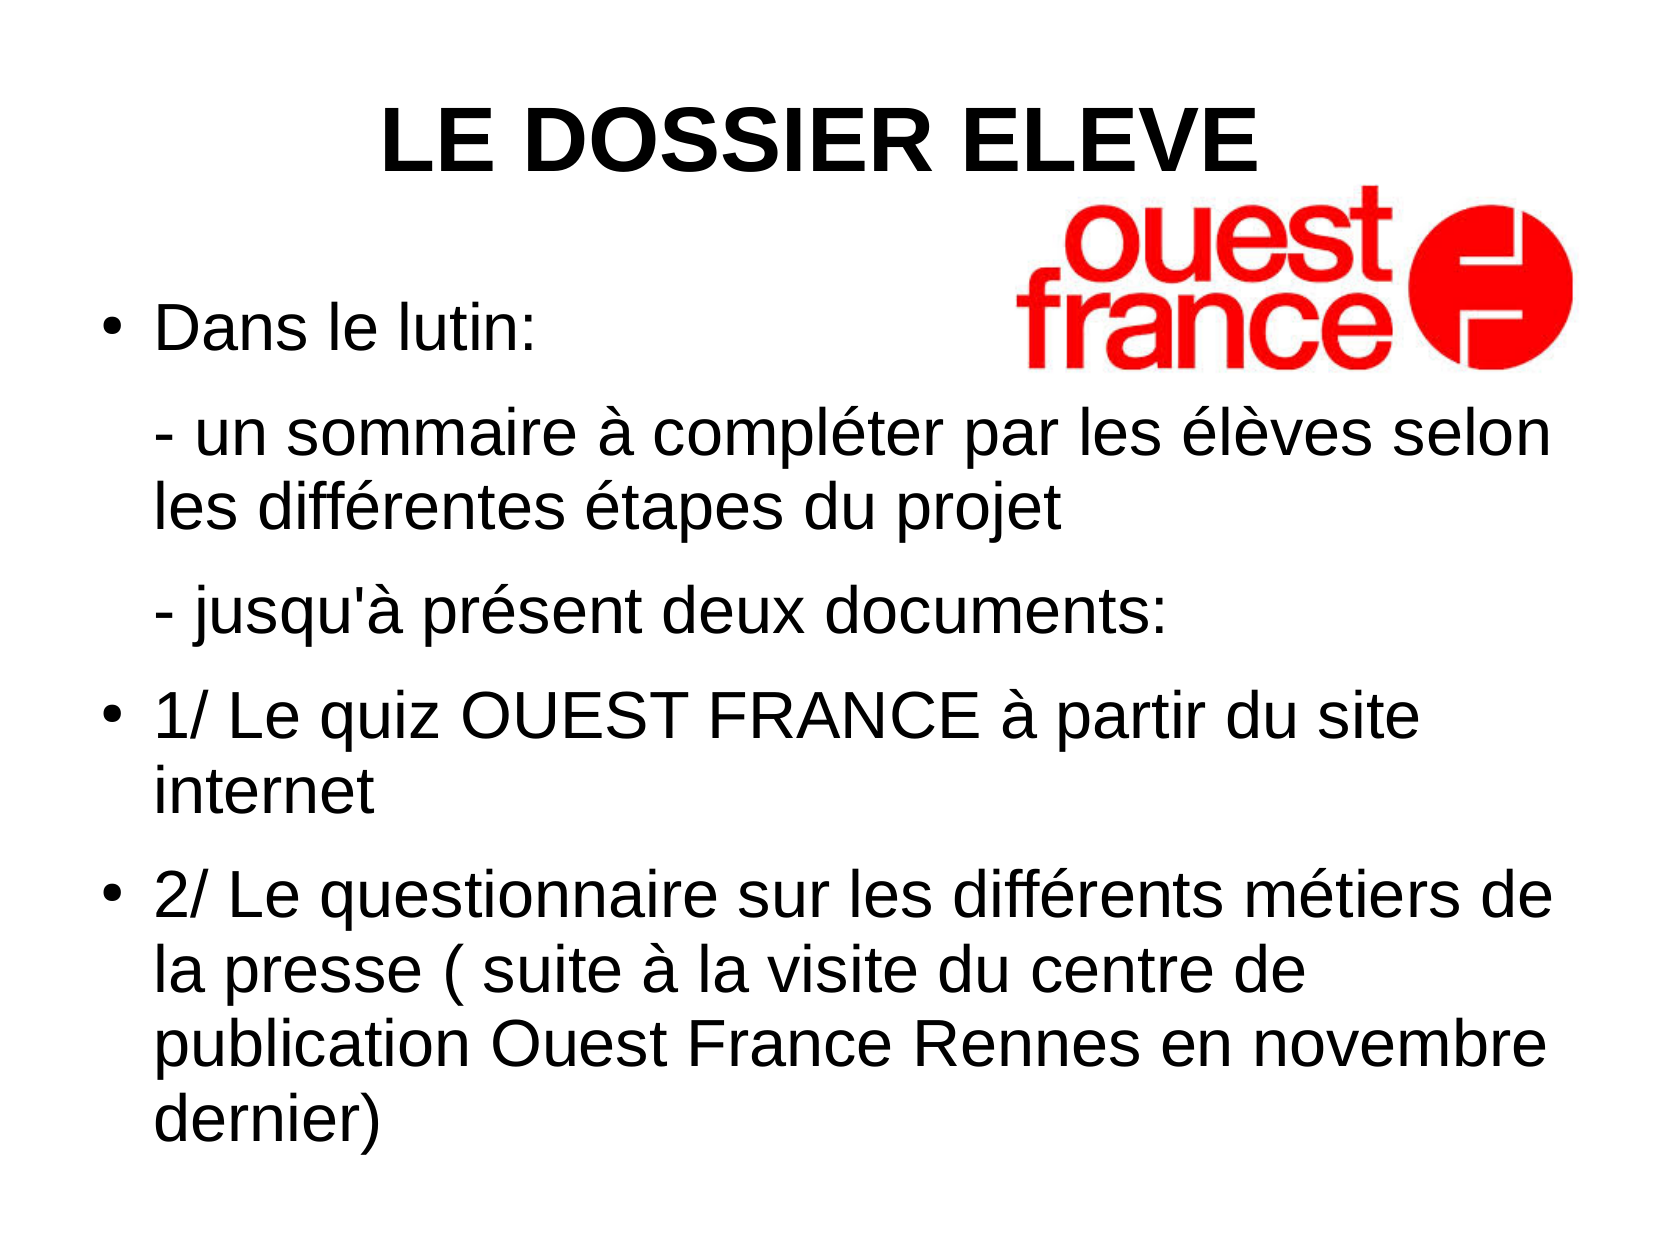

# LE DOSSIER ELEVE
Dans le lutin:
- un sommaire à compléter par les élèves selon les différentes étapes du projet
- jusqu'à présent deux documents:
1/ Le quiz OUEST FRANCE à partir du site internet
2/ Le questionnaire sur les différents métiers de la presse ( suite à la visite du centre de publication Ouest France Rennes en novembre dernier)